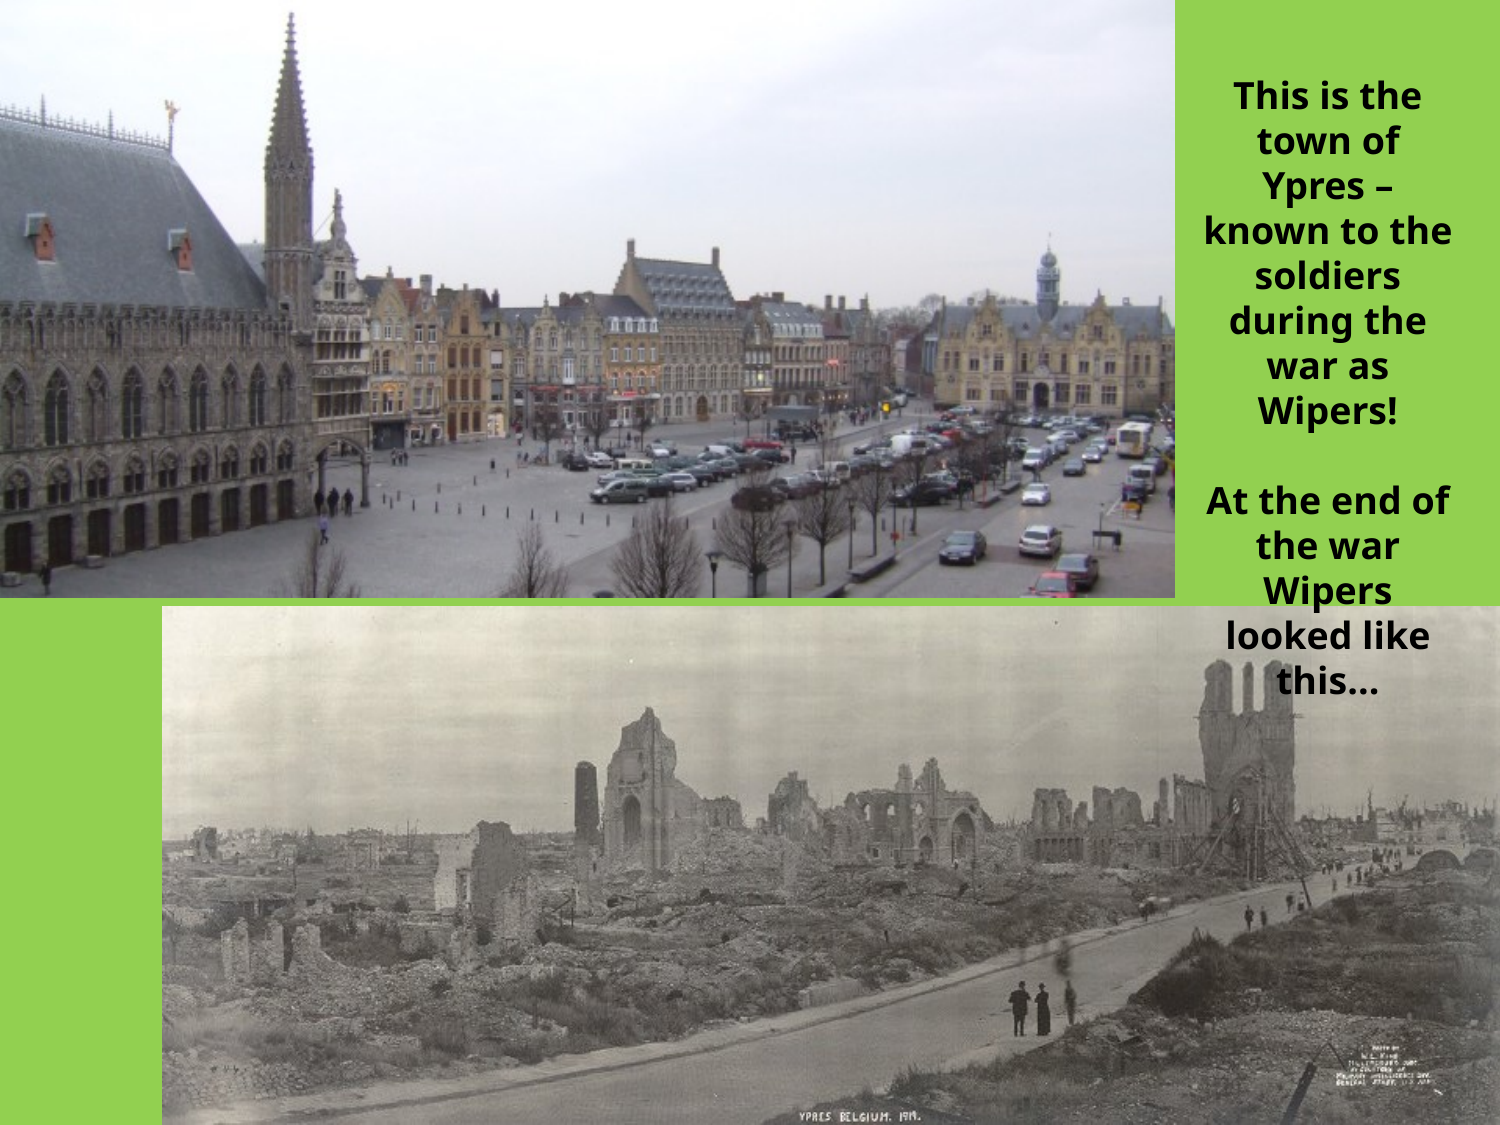

This is the town of Ypres – known to the soldiers during the war as Wipers!
At the end of the war Wipers looked like this...